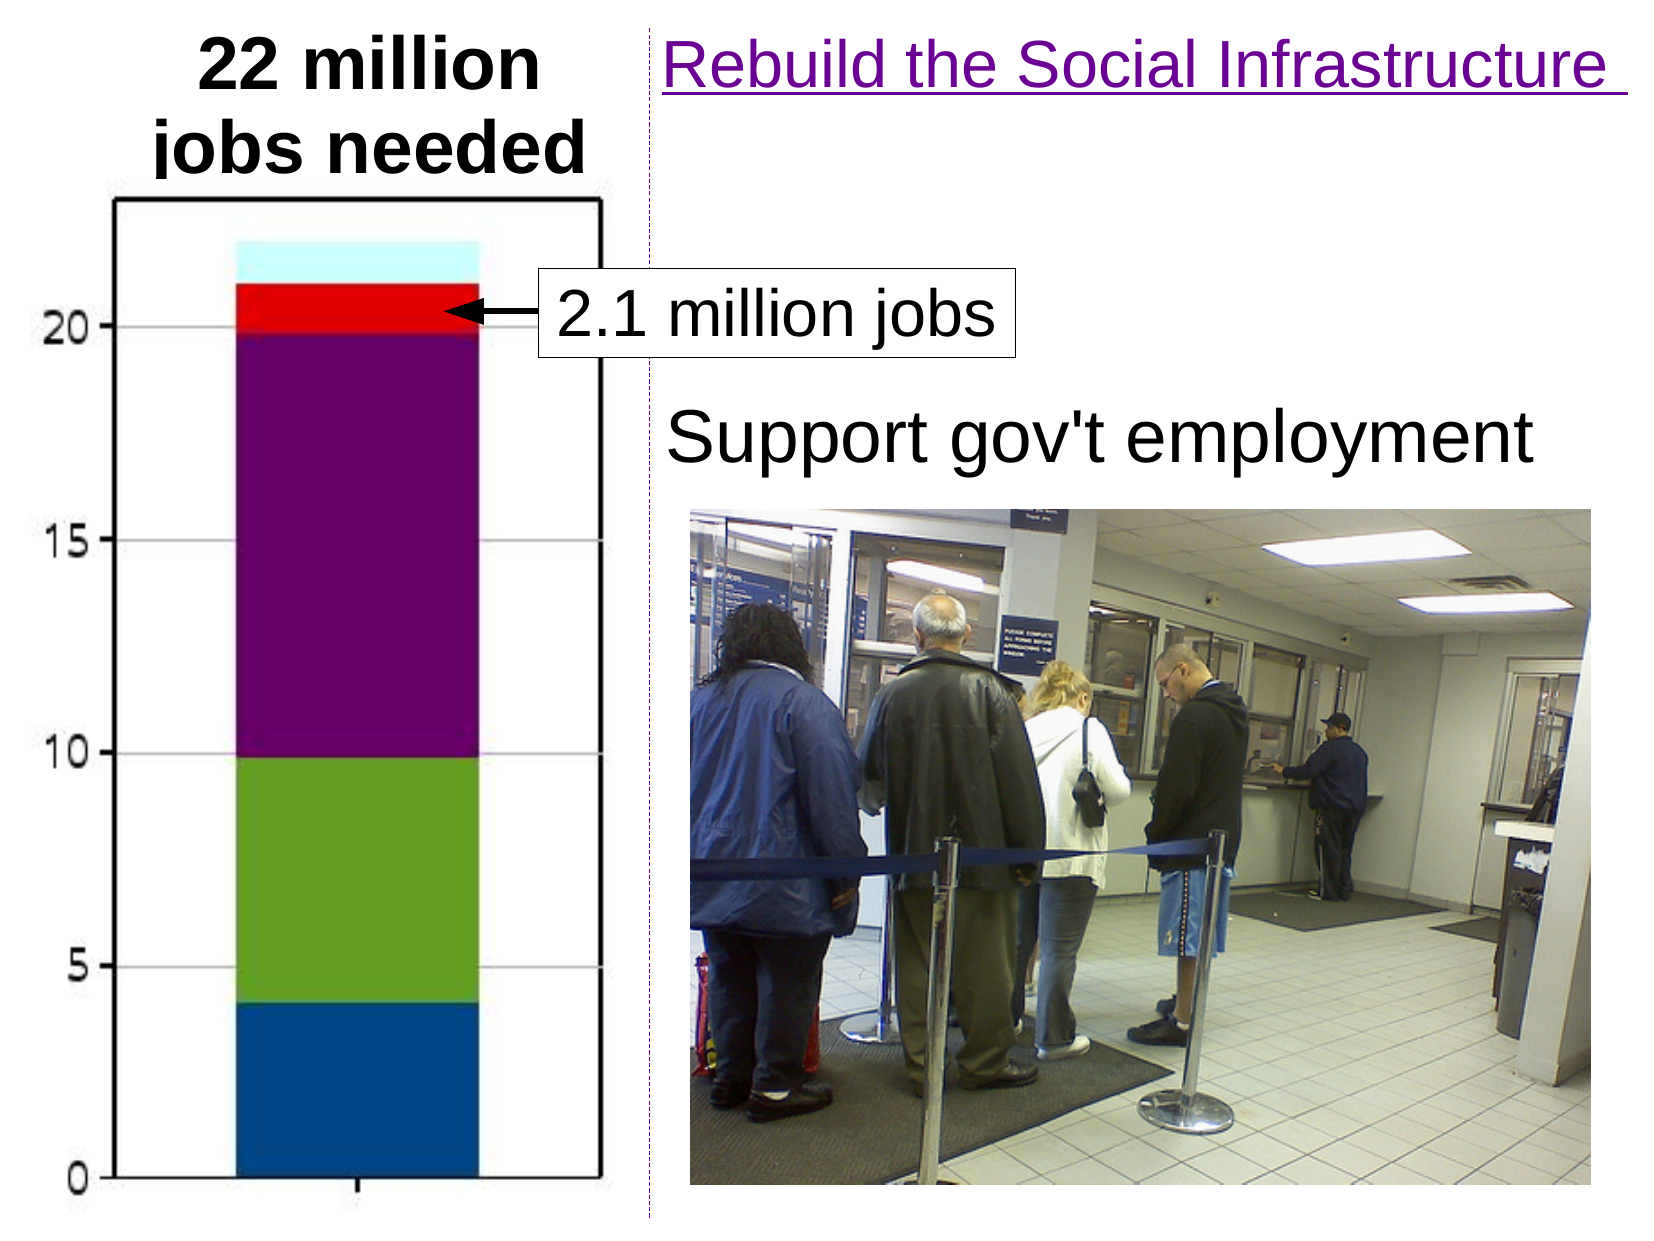

22 million
jobs needed
Rebuild the Social Infrastructure
2.1 million jobs
Support gov't employment